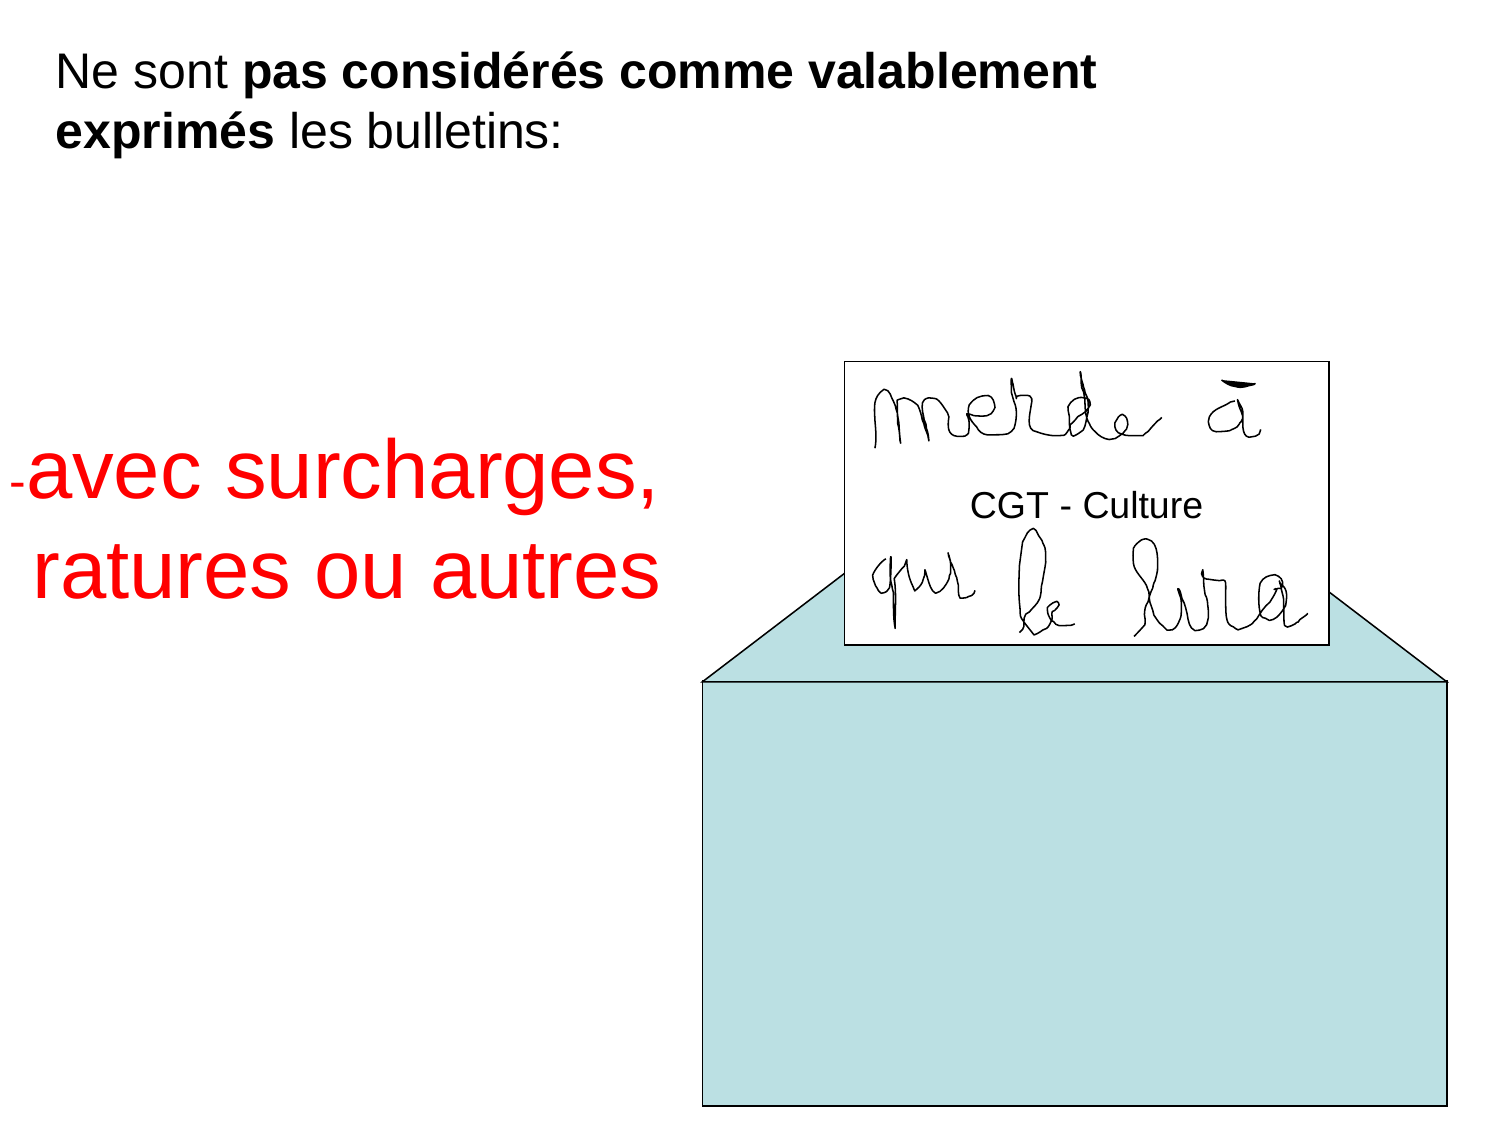

Ne sont pas considérés comme valablement
exprimés les bulletins:
CGT - Culture
-avec surcharges,
 ratures ou autres